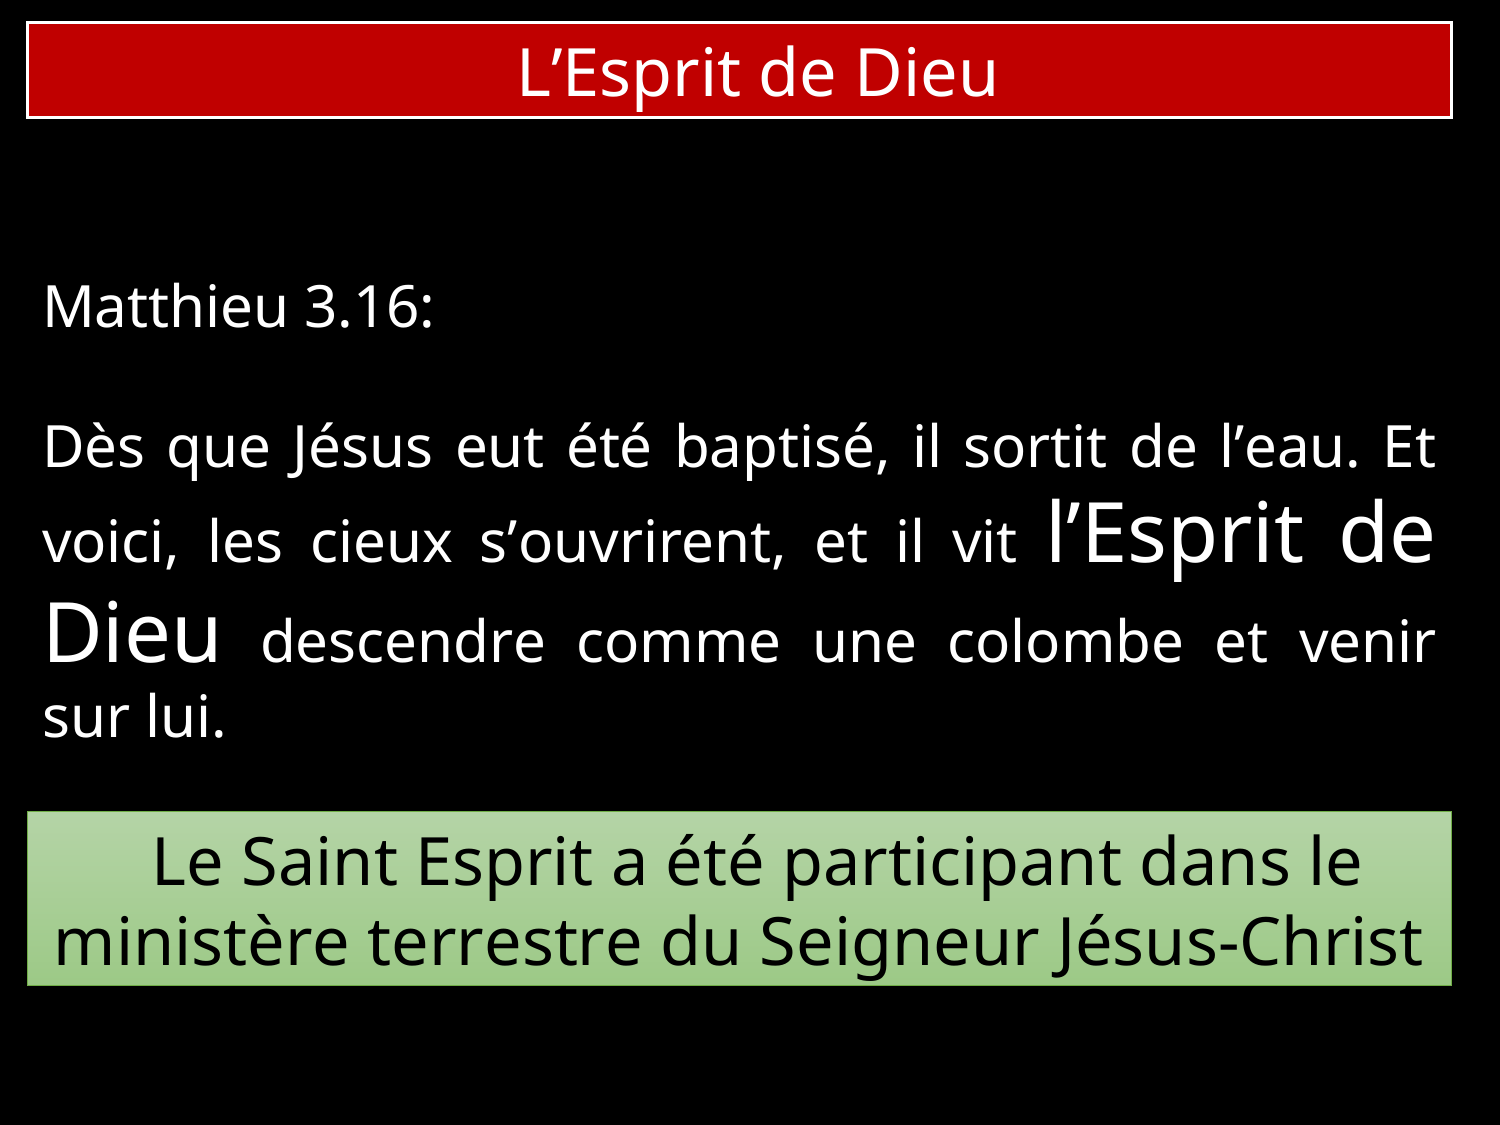

L’Esprit de Dieu
Matthieu 3.16:
Dès que Jésus eut été baptisé, il sortit de l’eau. Et voici, les cieux s’ouvrirent, et il vit l’Esprit de Dieu descendre comme une colombe et venir sur lui.
Le Saint Esprit a été participant dans le ministère terrestre du Seigneur Jésus-Christ